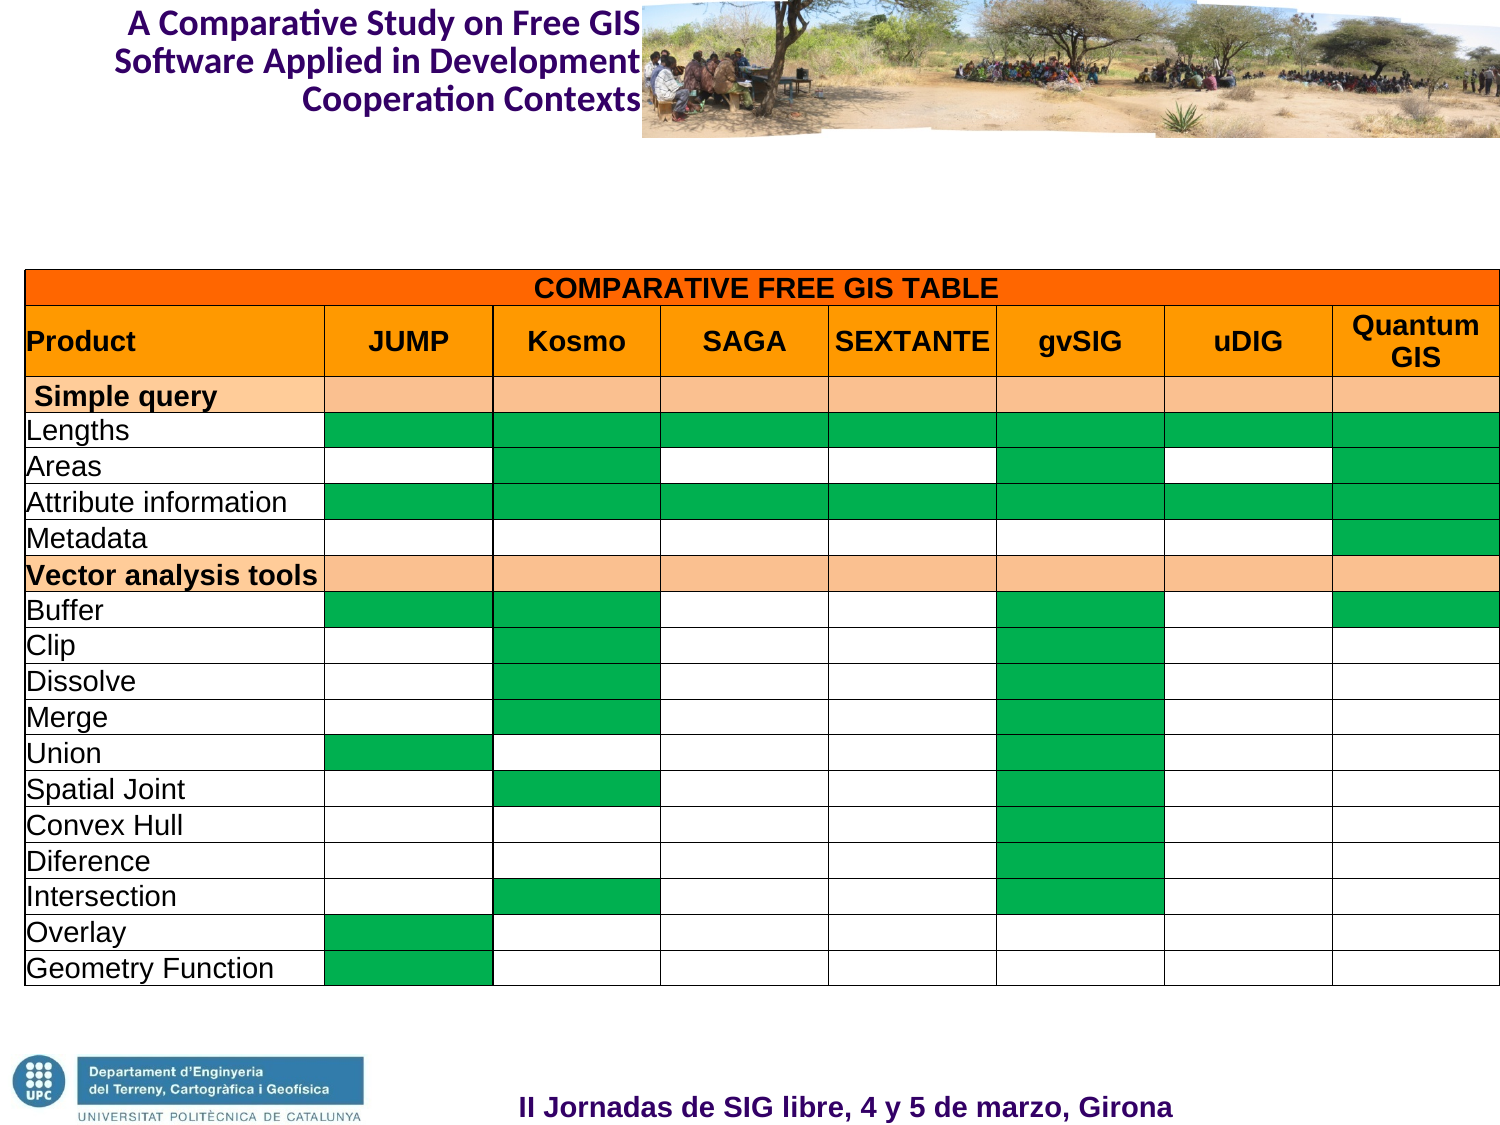

COMPARATIVE FREE GIS TABLE
Product
JUMP
Kosmo
SAGA
SEXTANTE
gvSIG
uDIG
Quantum GIS
 Simple query
Lengths
Areas
Attribute information
Metadata
Vector analysis tools
Buffer
Clip
Dissolve
Merge
Union
Spatial Joint
Convex Hull
Diference
Intersection
Overlay
Geometry Function
II Jornadas de SIG libre, 4 y 5 de marzo, Girona